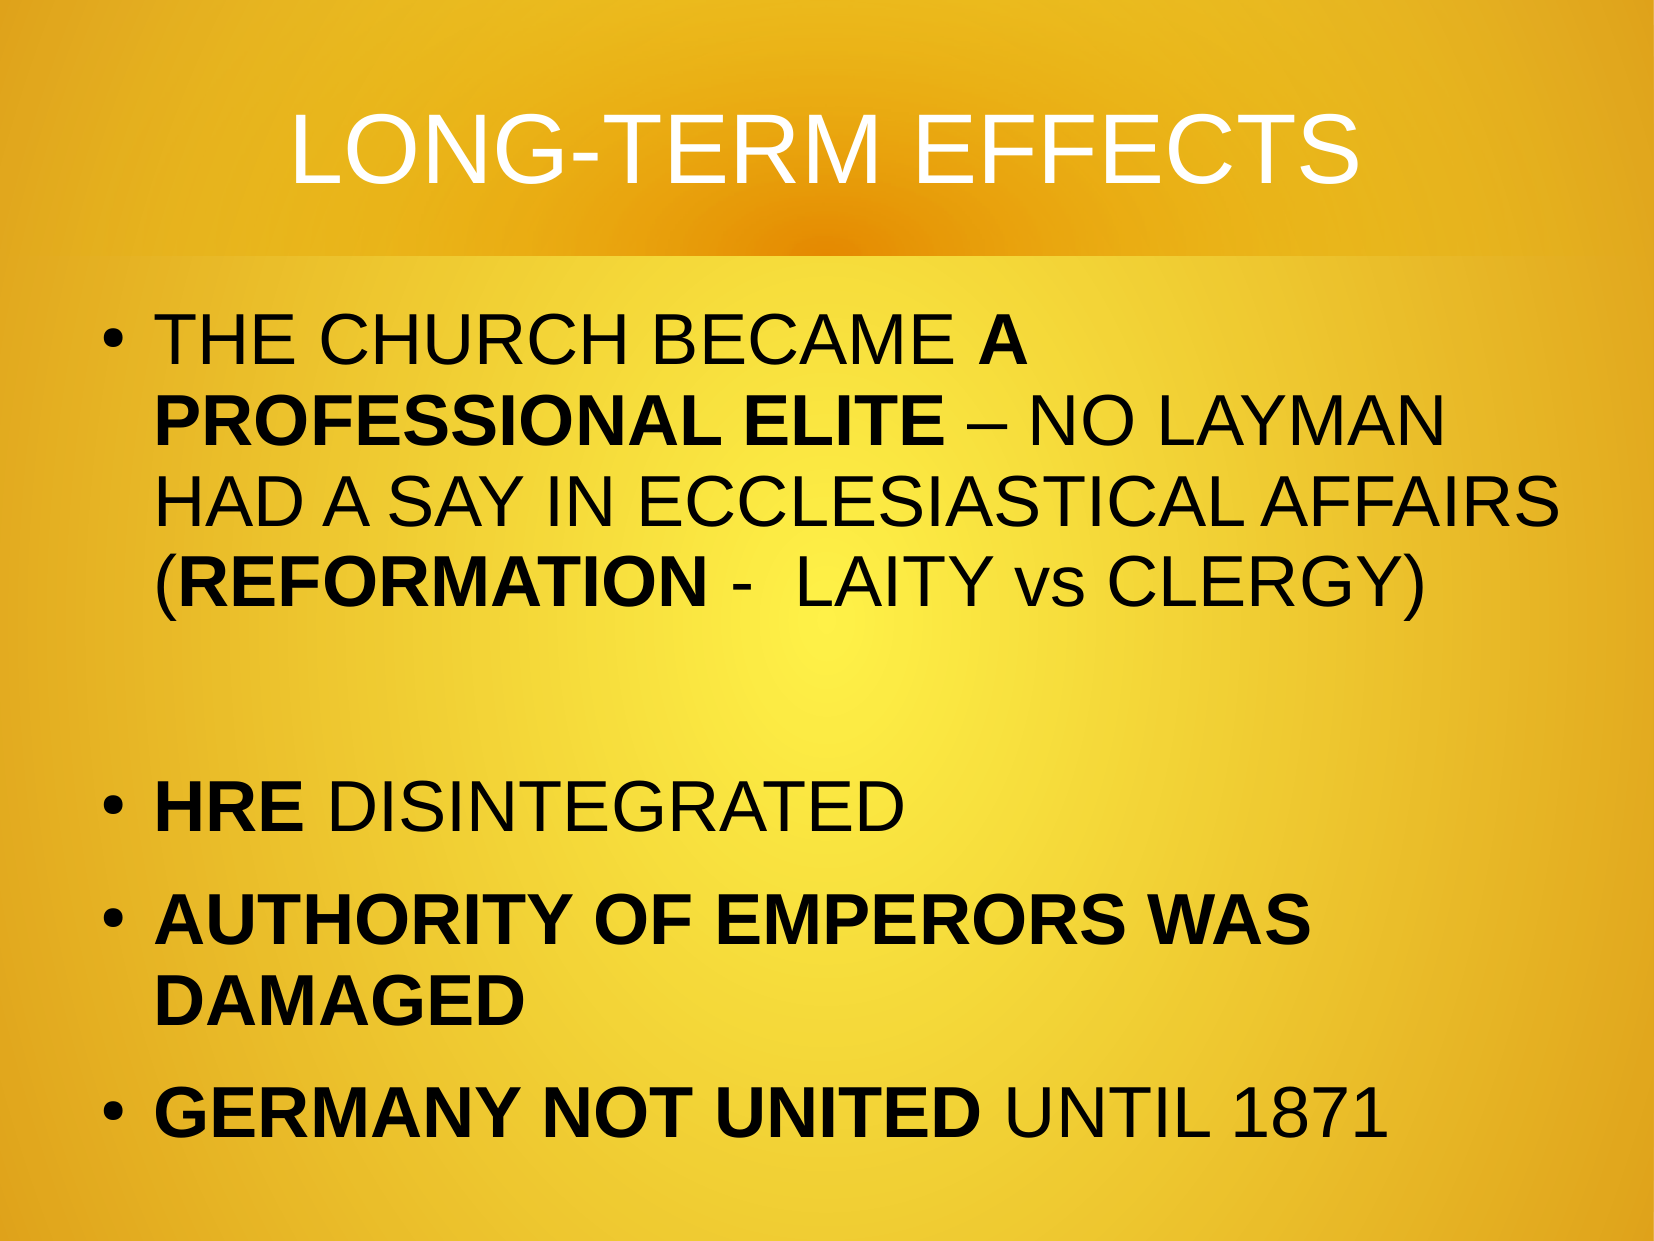

# LONG-TERM EFFECTS
THE CHURCH BECAME A PROFESSIONAL ELITE – NO LAYMAN HAD A SAY IN ECCLESIASTICAL AFFAIRS (REFORMATION - LAITY vs CLERGY)
HRE DISINTEGRATED
AUTHORITY OF EMPERORS WAS DAMAGED
GERMANY NOT UNITED UNTIL 1871